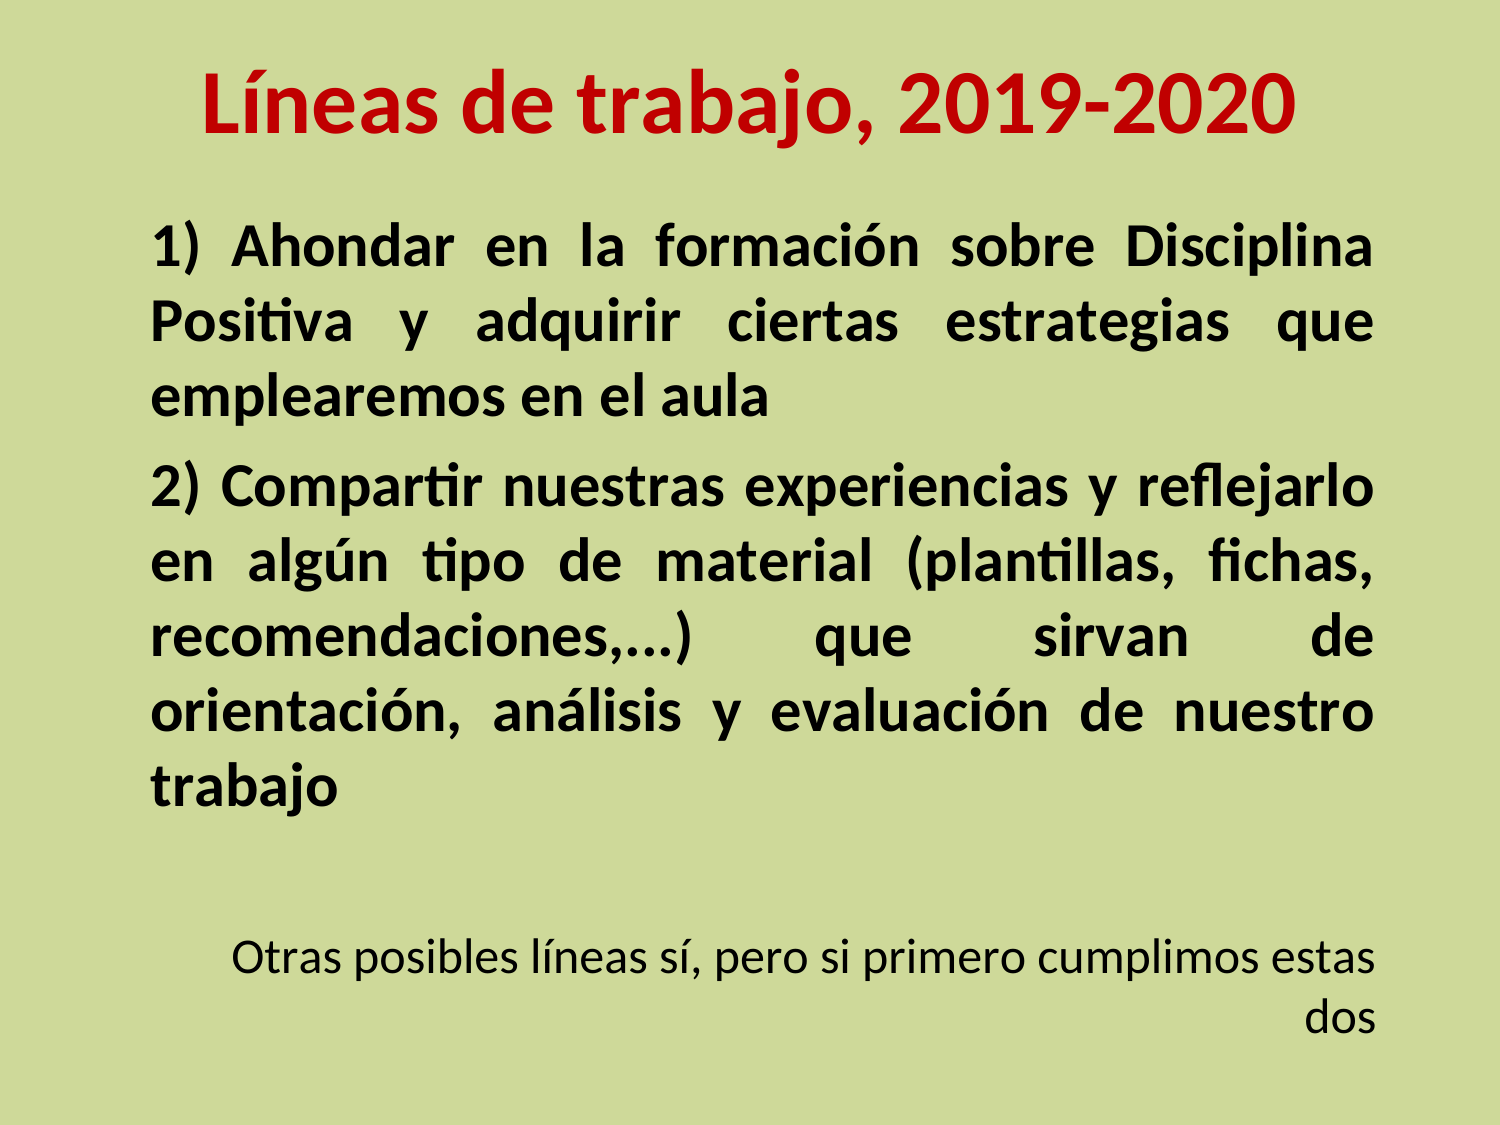

Líneas de trabajo, 2019-2020
1) Ahondar en la formación sobre Disciplina Positiva y adquirir ciertas estrategias que emplearemos en el aula
2) Compartir nuestras experiencias y reflejarlo en algún tipo de material (plantillas, fichas, recomendaciones,...) que sirvan de orientación, análisis y evaluación de nuestro trabajo
Otras posibles líneas sí, pero si primero cumplimos estas dos